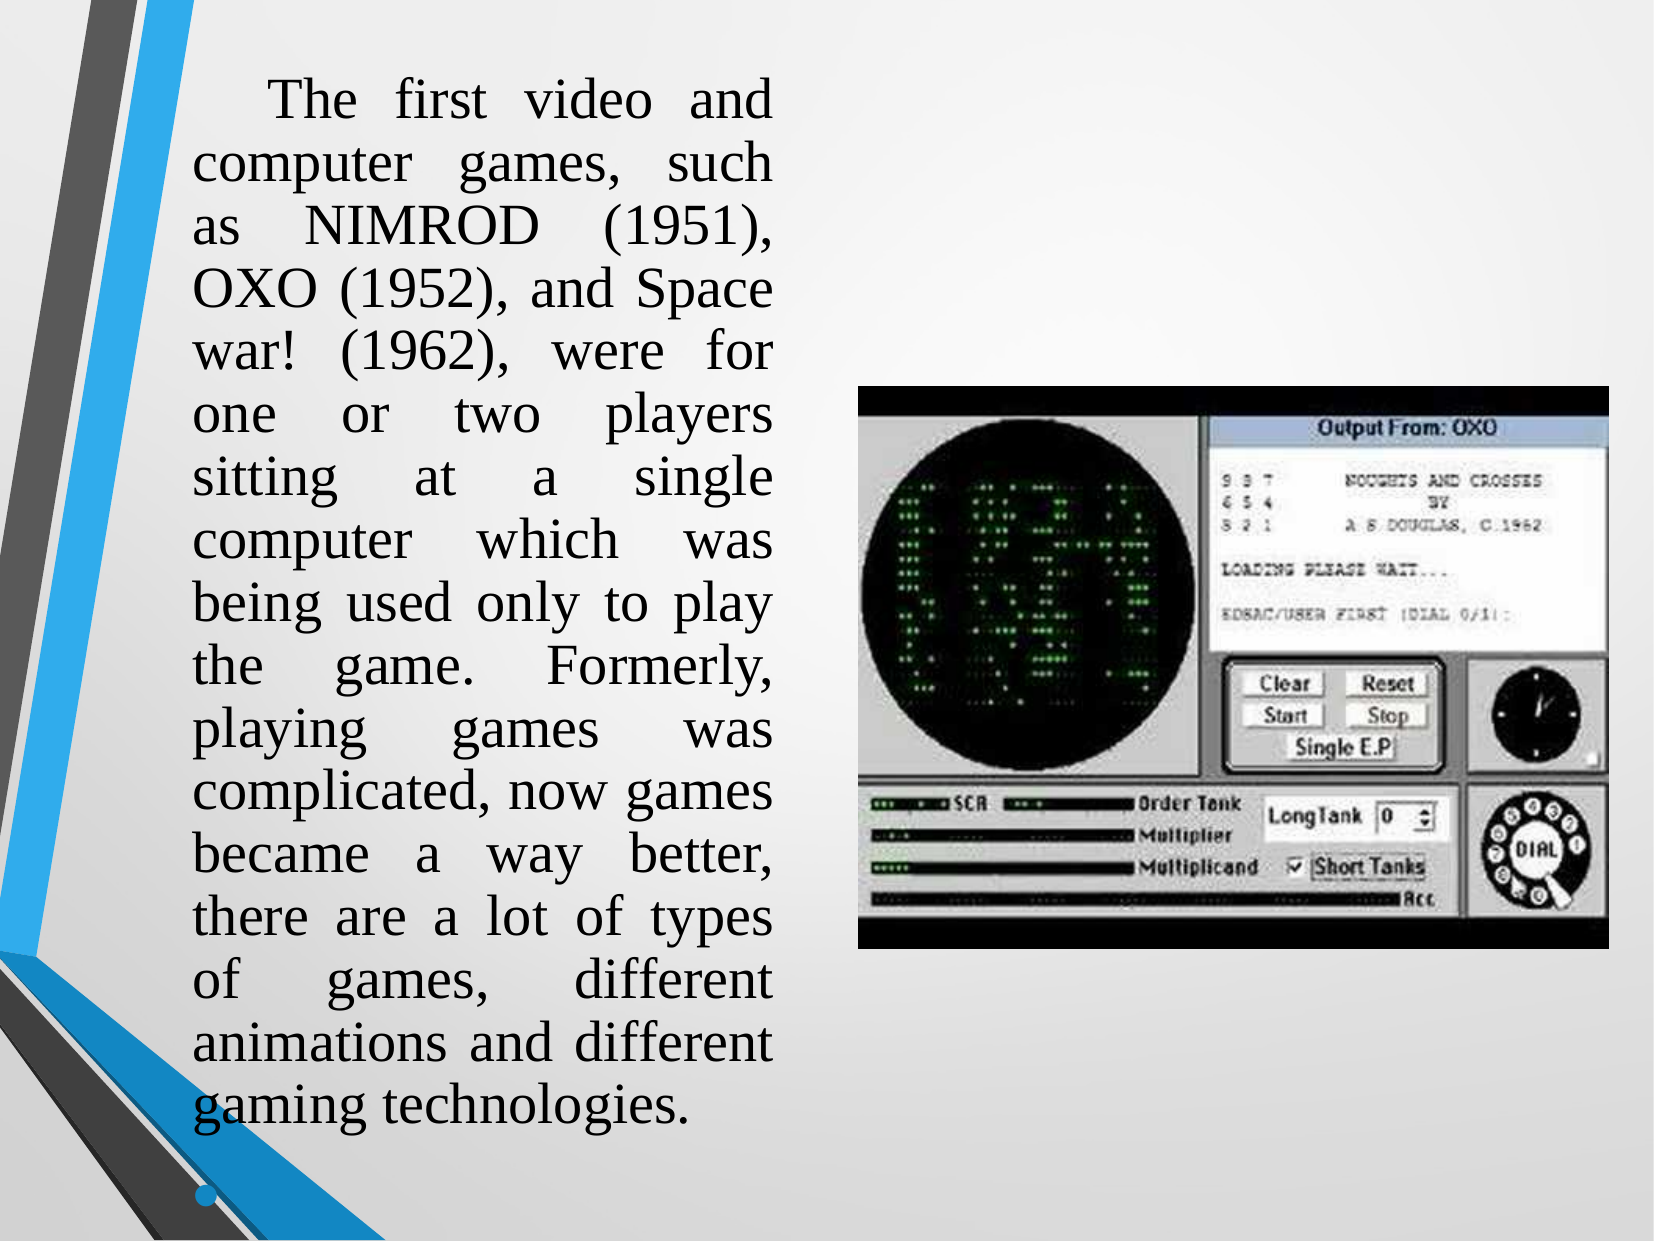

# The first video and computer games, such as NIMROD (1951), OXO (1952), and Space war! (1962), were for one or two players sitting at a single computer which was being used only to play the game. Formerly, playing games was complicated, now games became a way better, there are a lot of types of games, different animations and different gaming technologies.